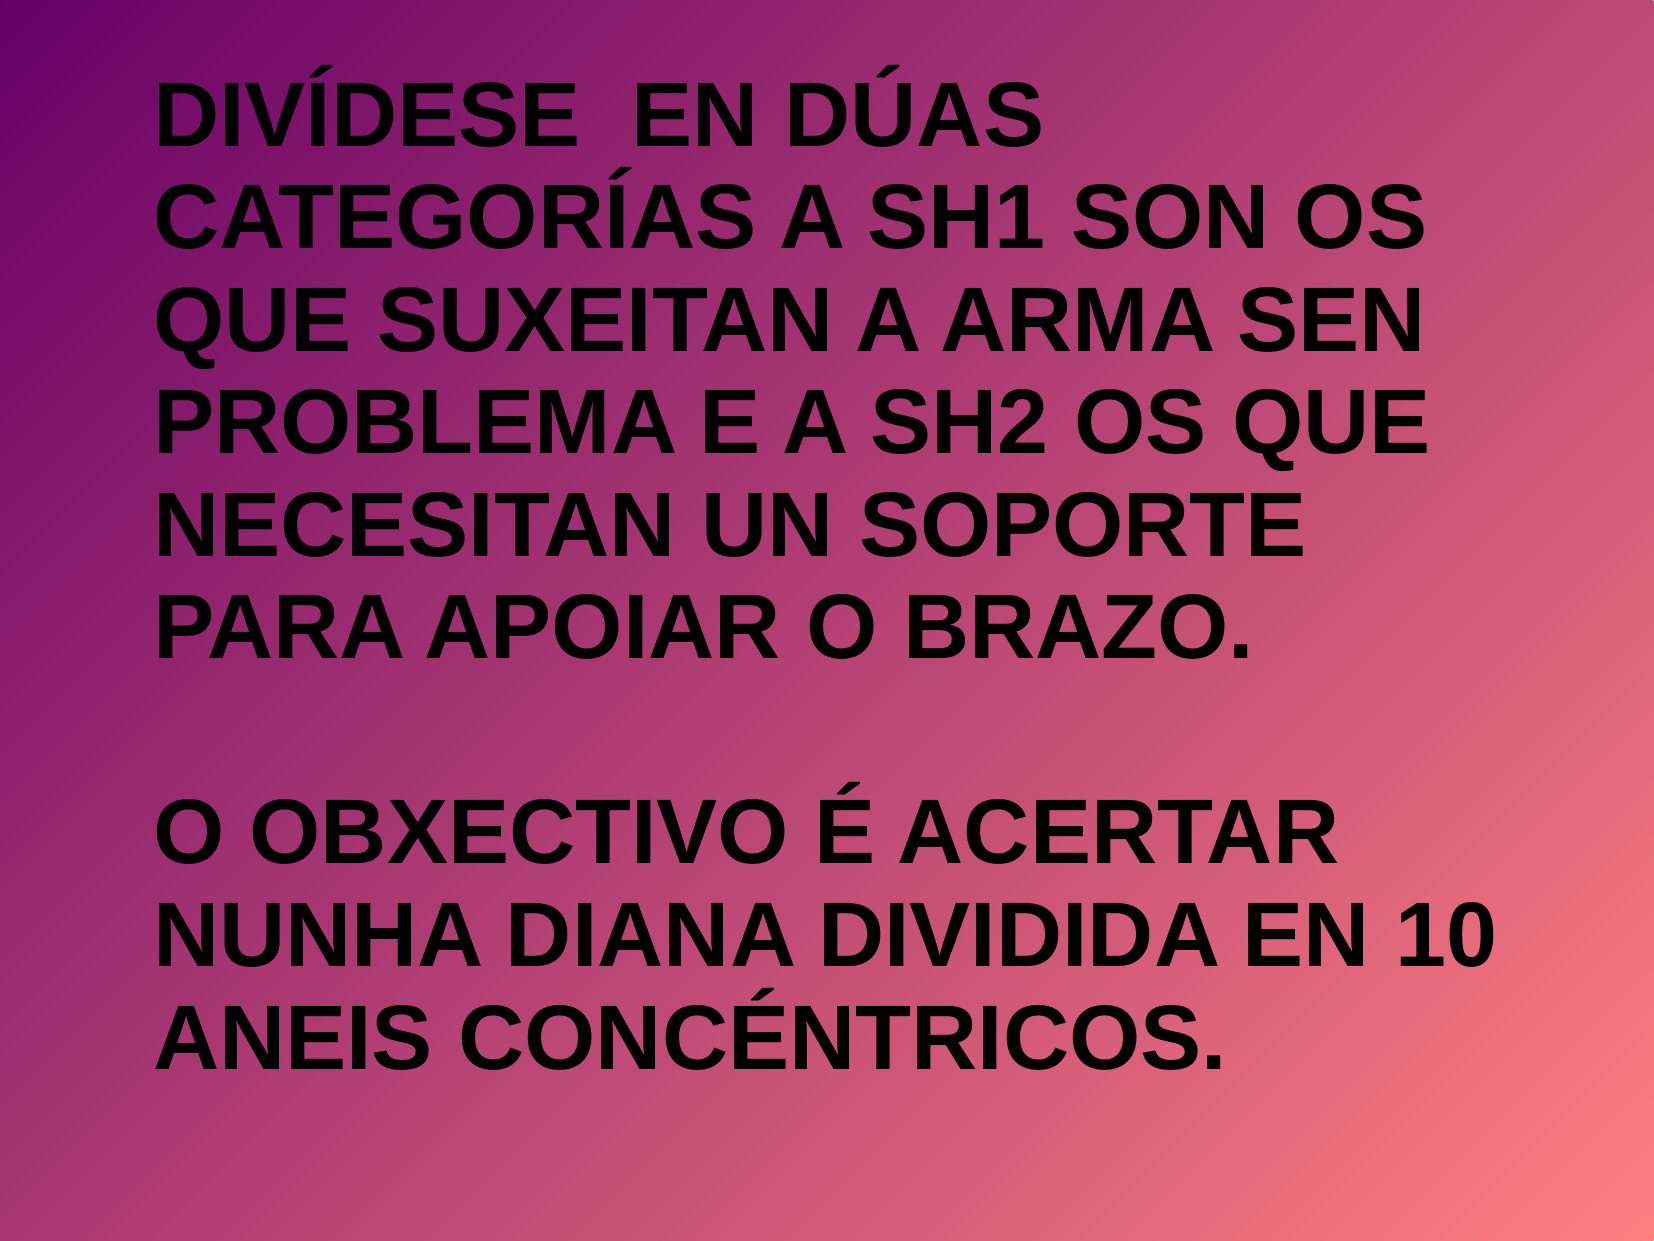

DIVÍDESE EN DÚAS CATEGORÍAS A SH1 SON OS QUE SUXEITAN A ARMA SEN PROBLEMA E A SH2 OS QUE NECESITAN UN SOPORTE PARA APOIAR O BRAZO.
O OBXECTIVO É ACERTAR NUNHA DIANA DIVIDIDA EN 10 ANEIS CONCÉNTRICOS.
#